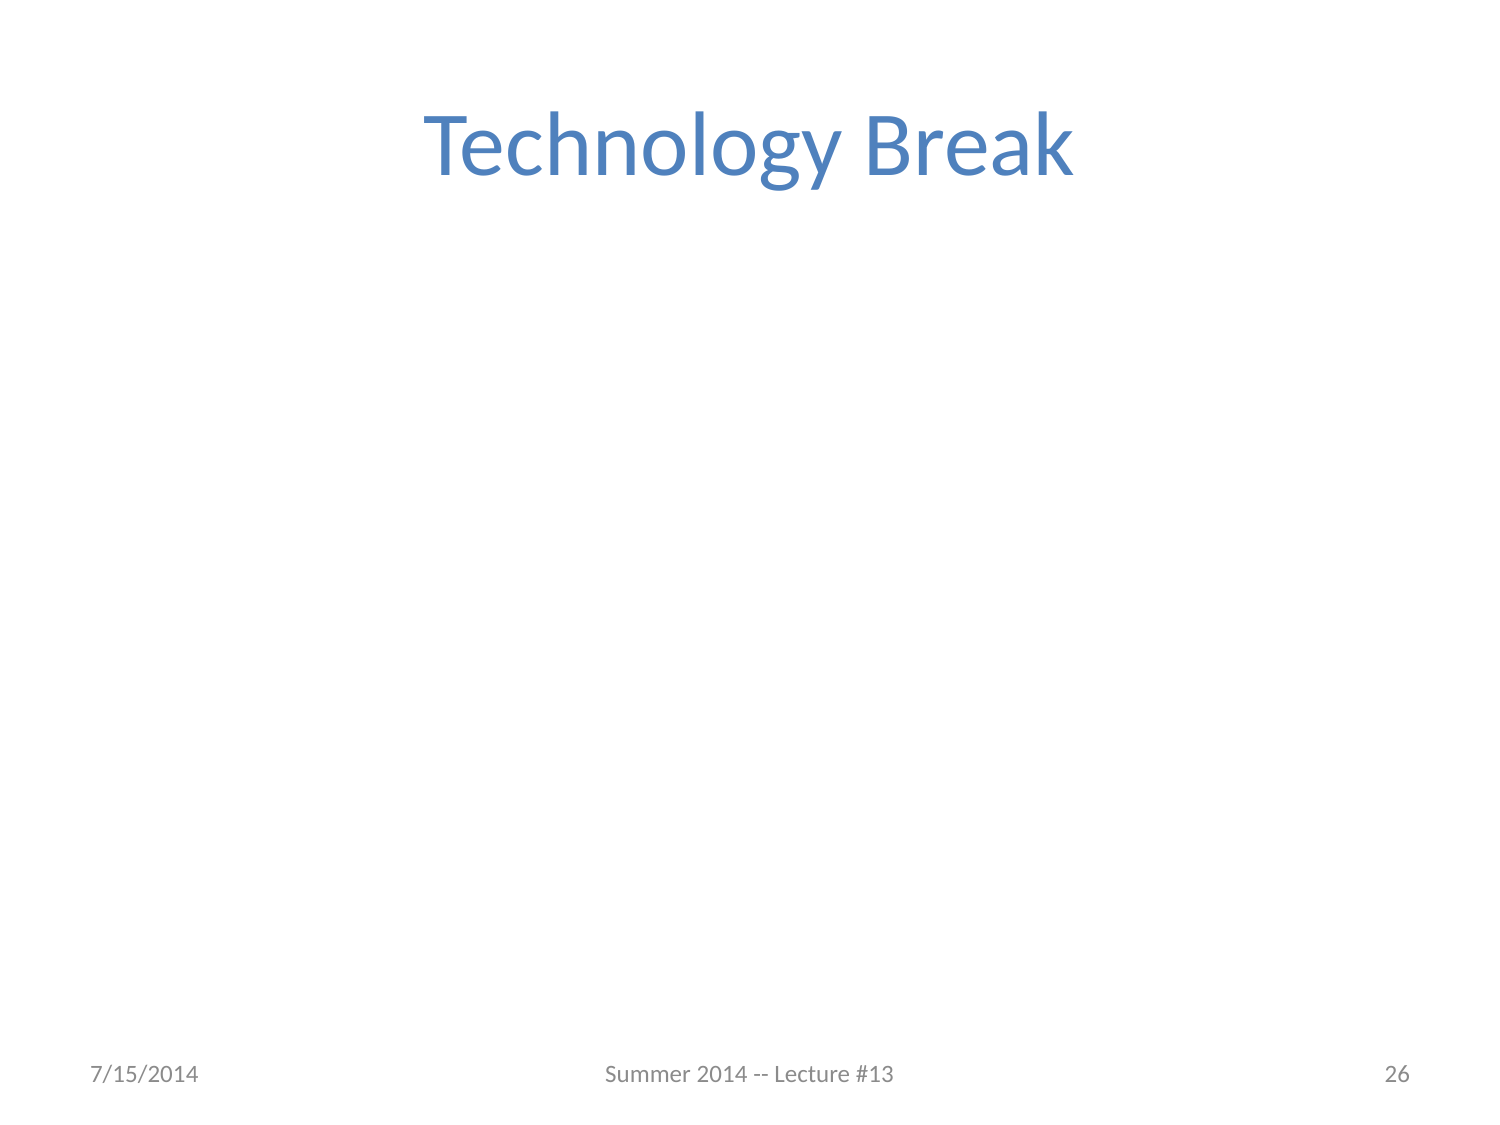

# Technology Break
7/15/2014
Summer 2014 -- Lecture #13